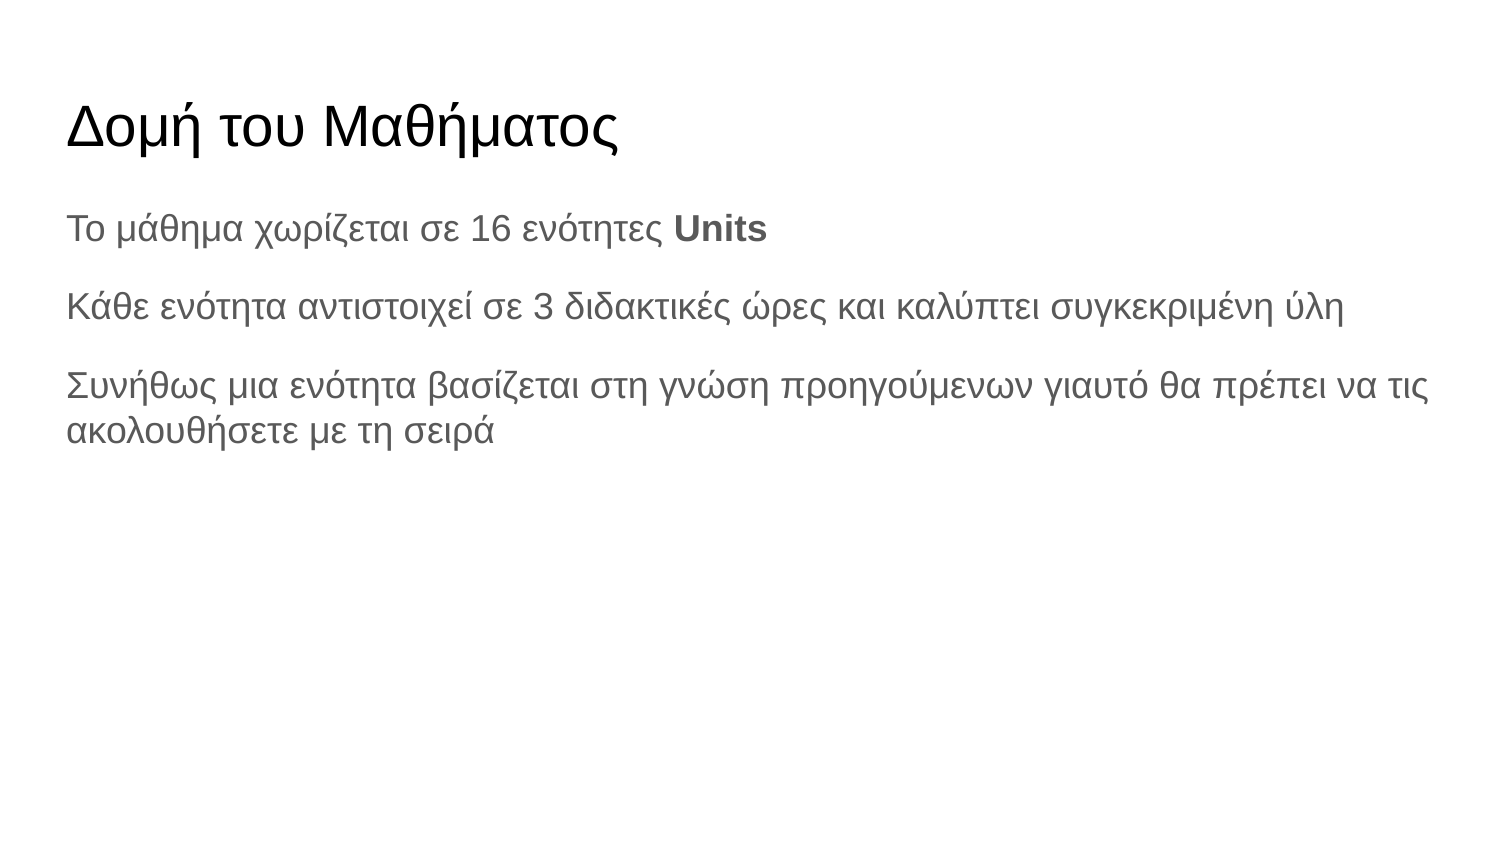

# Δομή του Μαθήματος
Το μάθημα χωρίζεται σε 16 ενότητες Units
Κάθε ενότητα αντιστοιχεί σε 3 διδακτικές ώρες και καλύπτει συγκεκριμένη ύλη
Συνήθως μια ενότητα βασίζεται στη γνώση προηγούμενων γιαυτό θα πρέπει να τις ακολουθήσετε με τη σειρά